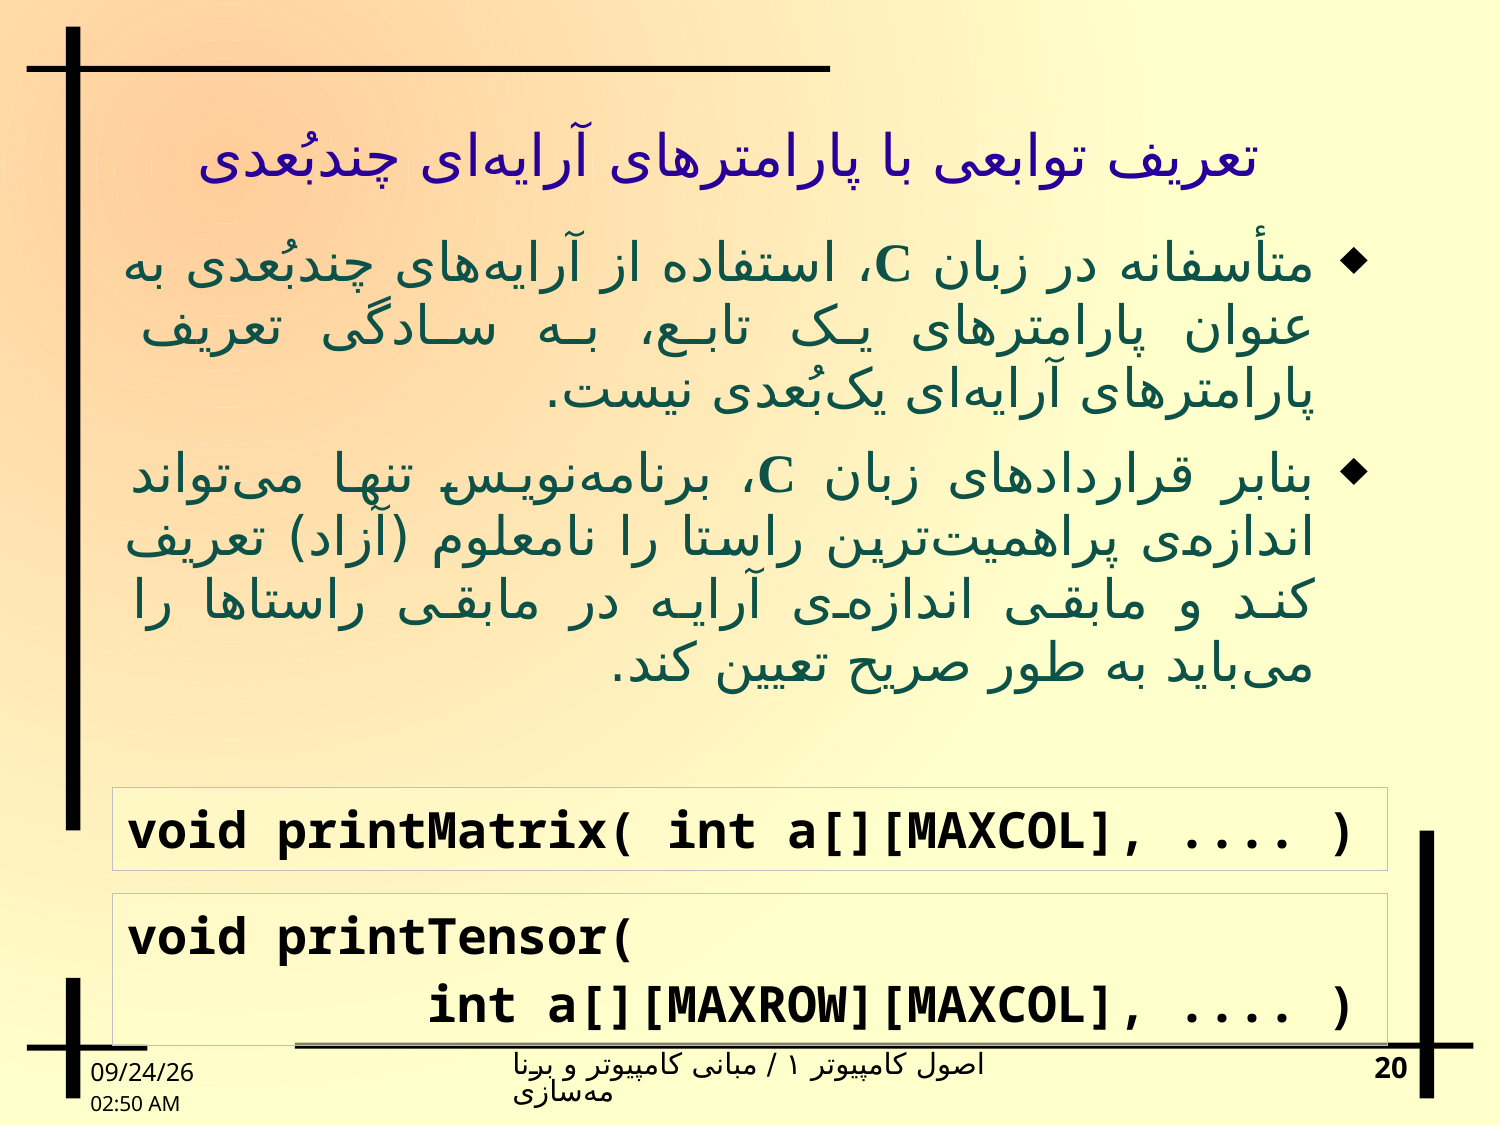

# تعریف توابعی با پارامترهای آرایه‌ای چندبُعدی
متأسفانه در زبان C، استفاده از آرایه‌های چندبُعدی به عنوان پارامترهای یک تابع، به سادگی تعریف پارامترهای آرایه‌ای یک‌بُعدی نیست.
بنابر قراردادهای زبان C، برنامه‌نویس تنها می‌تواند اندازه‌ی پراهمیت‌ترین راستا را نامعلوم (آزاد) تعریف کند و مابقی اندازه‌ی آرایه در مابقی راستاها را می‌باید به طور صریح تعیین کند.
void printMatrix( int a[][MAXCOL], .... )
void printTensor(
 int a[][MAXROW][MAXCOL], .... )
اصول کامپیوتر ۱ / مبانی کامپیوتر و برنامه‌سازی
20